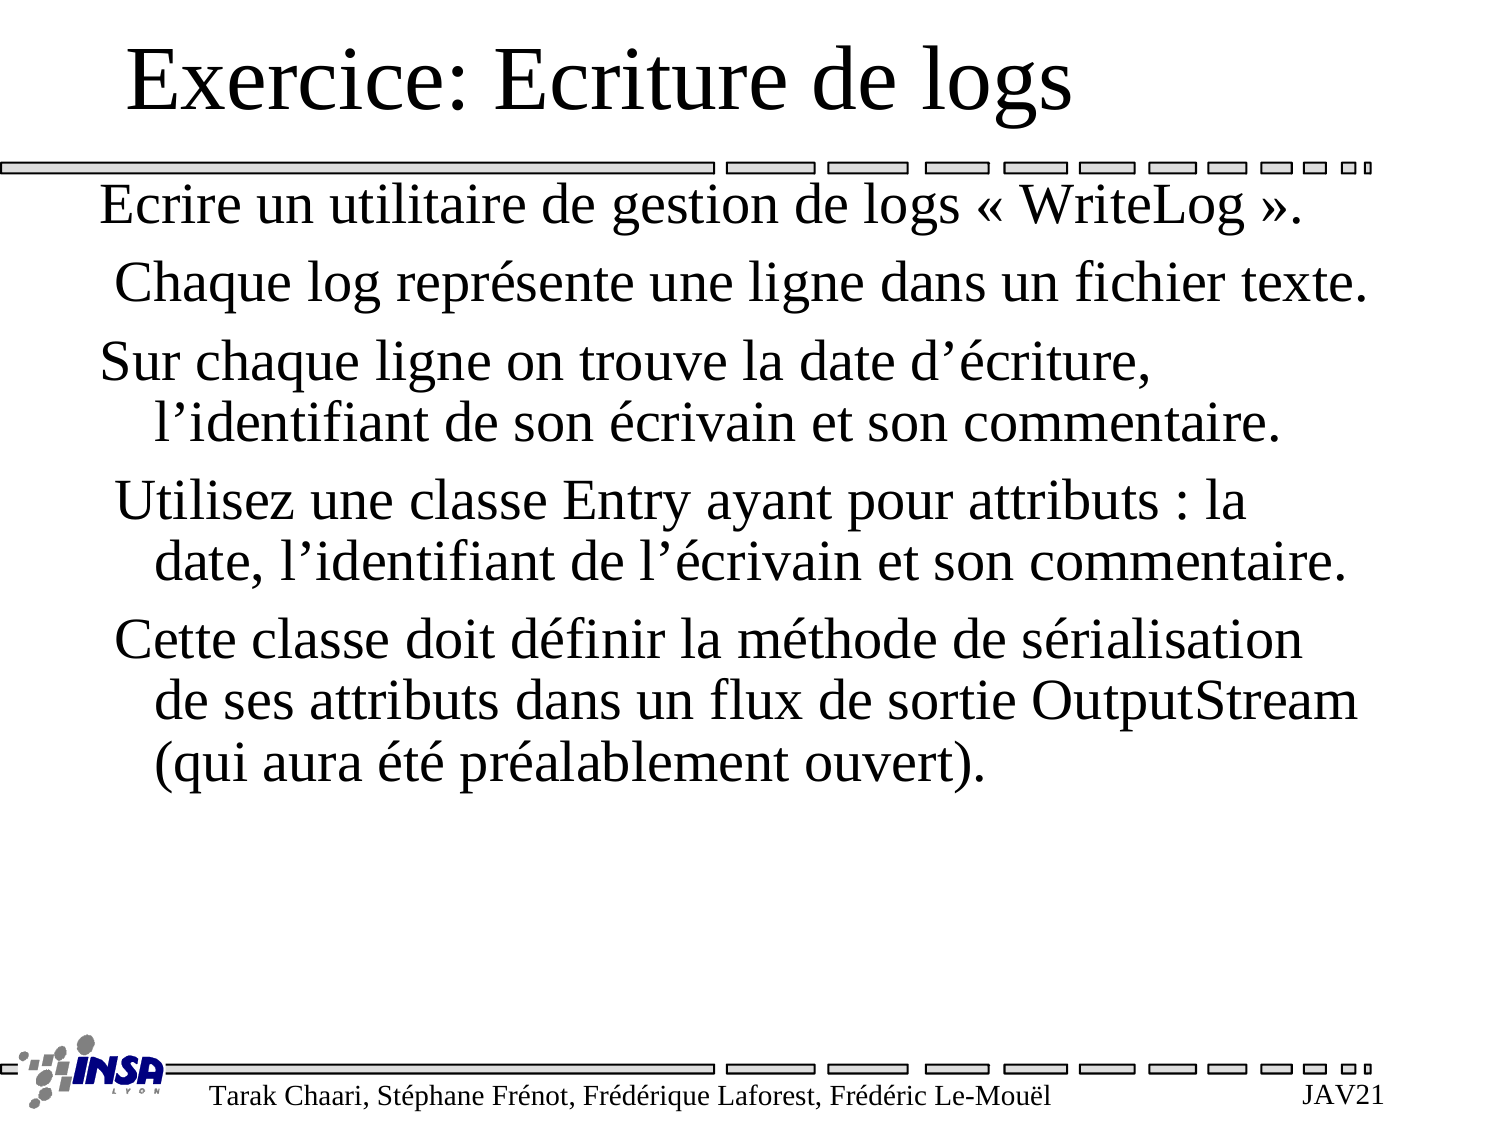

# Exercice: Ecriture de logs
Ecrire un utilitaire de gestion de logs « WriteLog ».
 Chaque log représente une ligne dans un fichier texte.
Sur chaque ligne on trouve la date d’écriture, l’identifiant de son écrivain et son commentaire.
 Utilisez une classe Entry ayant pour attributs : la date, l’identifiant de l’écrivain et son commentaire.
 Cette classe doit définir la méthode de sérialisation de ses attributs dans un flux de sortie OutputStream (qui aura été préalablement ouvert).